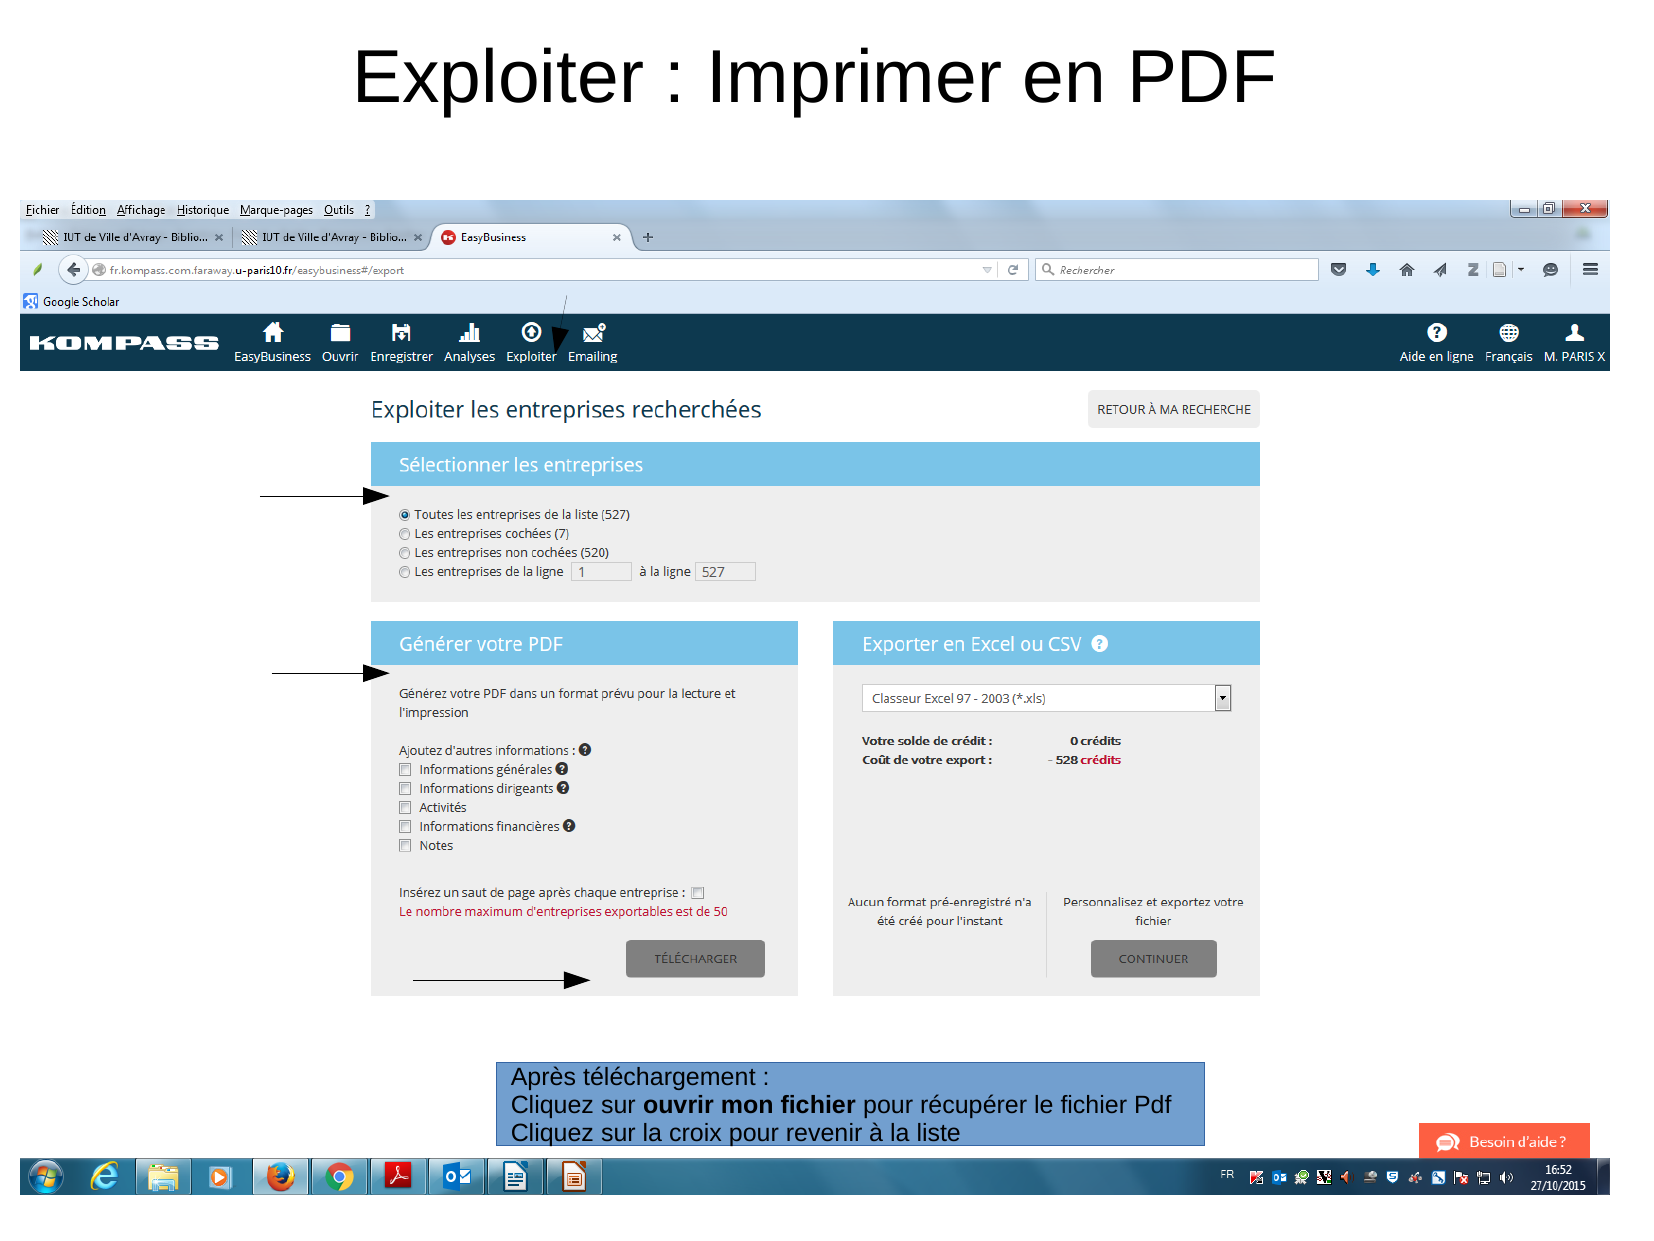

# Exploiter : Imprimer en PDF
Après téléchargement :
Cliquez sur ouvrir mon fichier pour récupérer le fichier Pdf
Cliquez sur la croix pour revenir à la liste
9